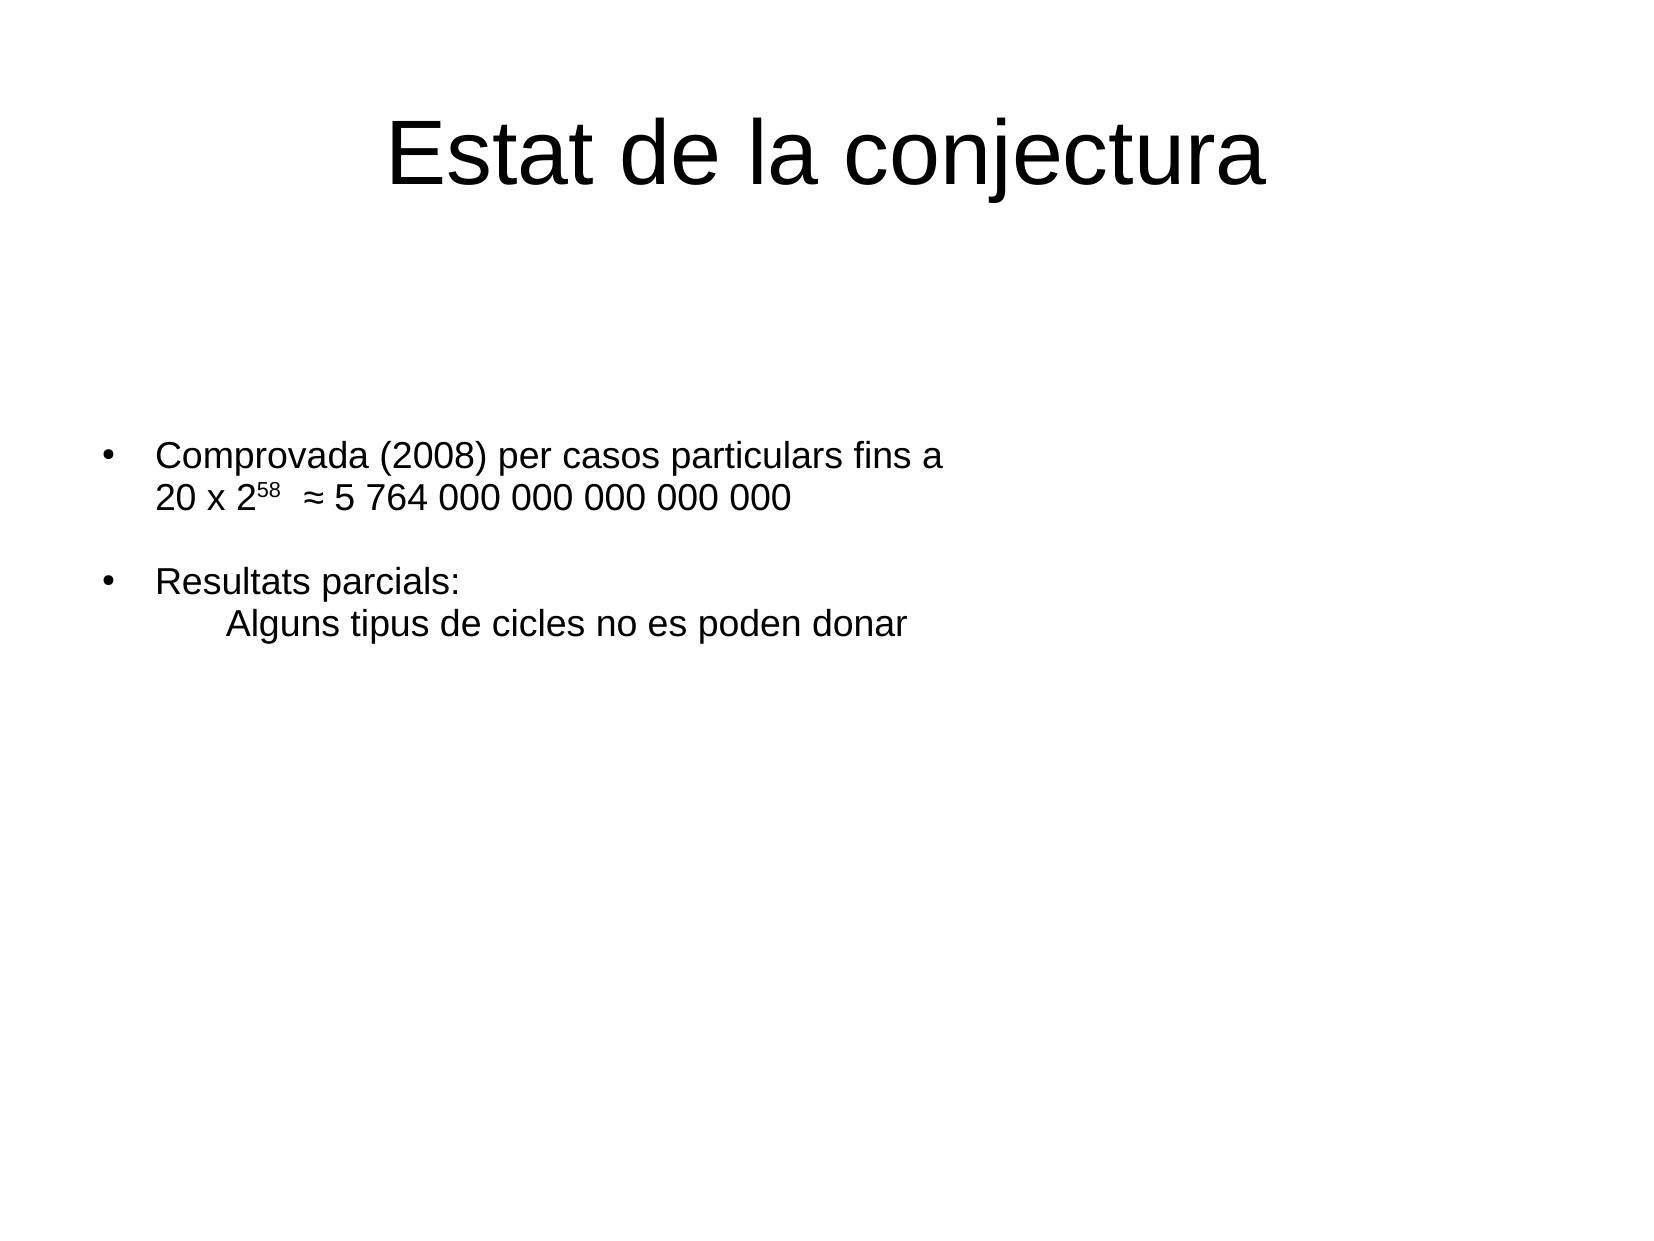

# Estat de la conjectura
Comprovada (2008) per casos particulars fins a
20 x 258 ≈ 5 764 000 000 000 000 000
Resultats parcials:
Alguns tipus de cicles no es poden donar